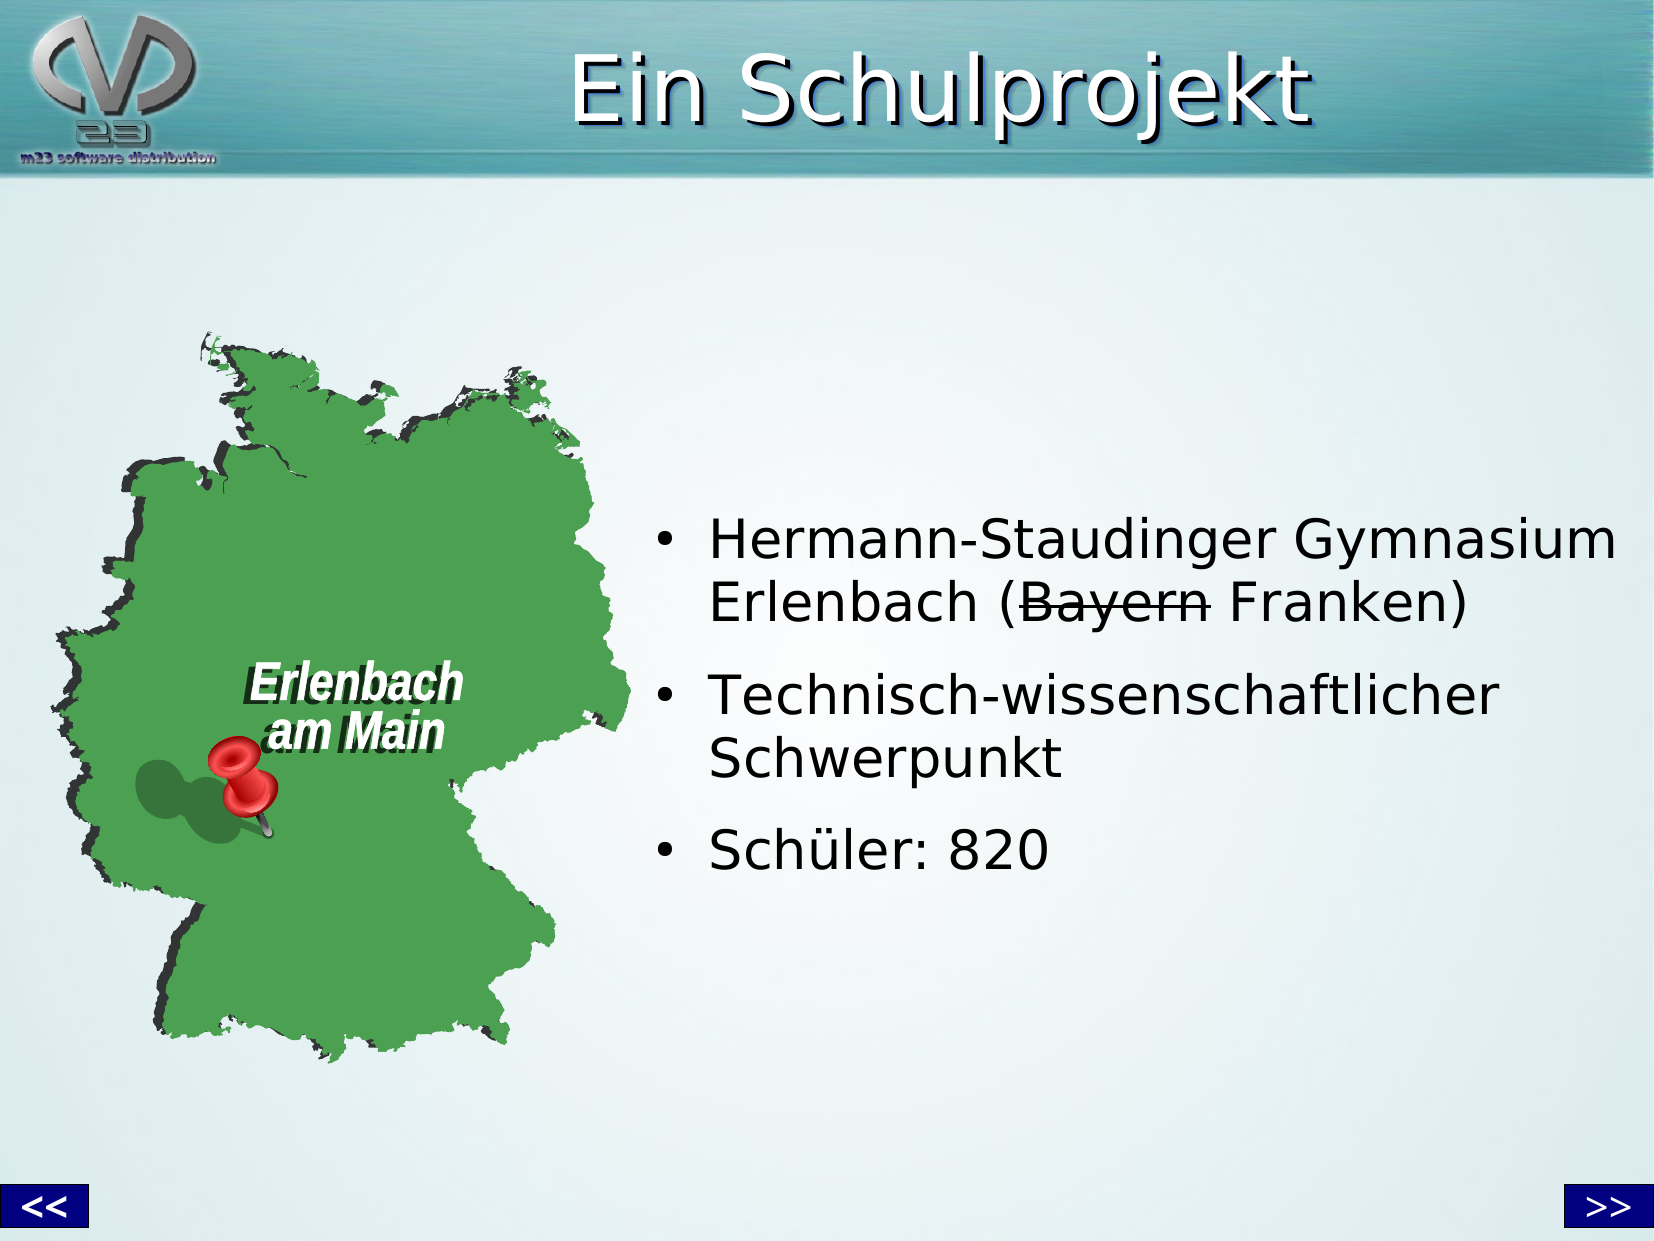

# Ein Schulprojekt
Hermann-Staudinger Gymnasium Erlenbach (Bayern Franken)
Technisch-wissenschaftlicher Schwerpunkt
Schüler: 820